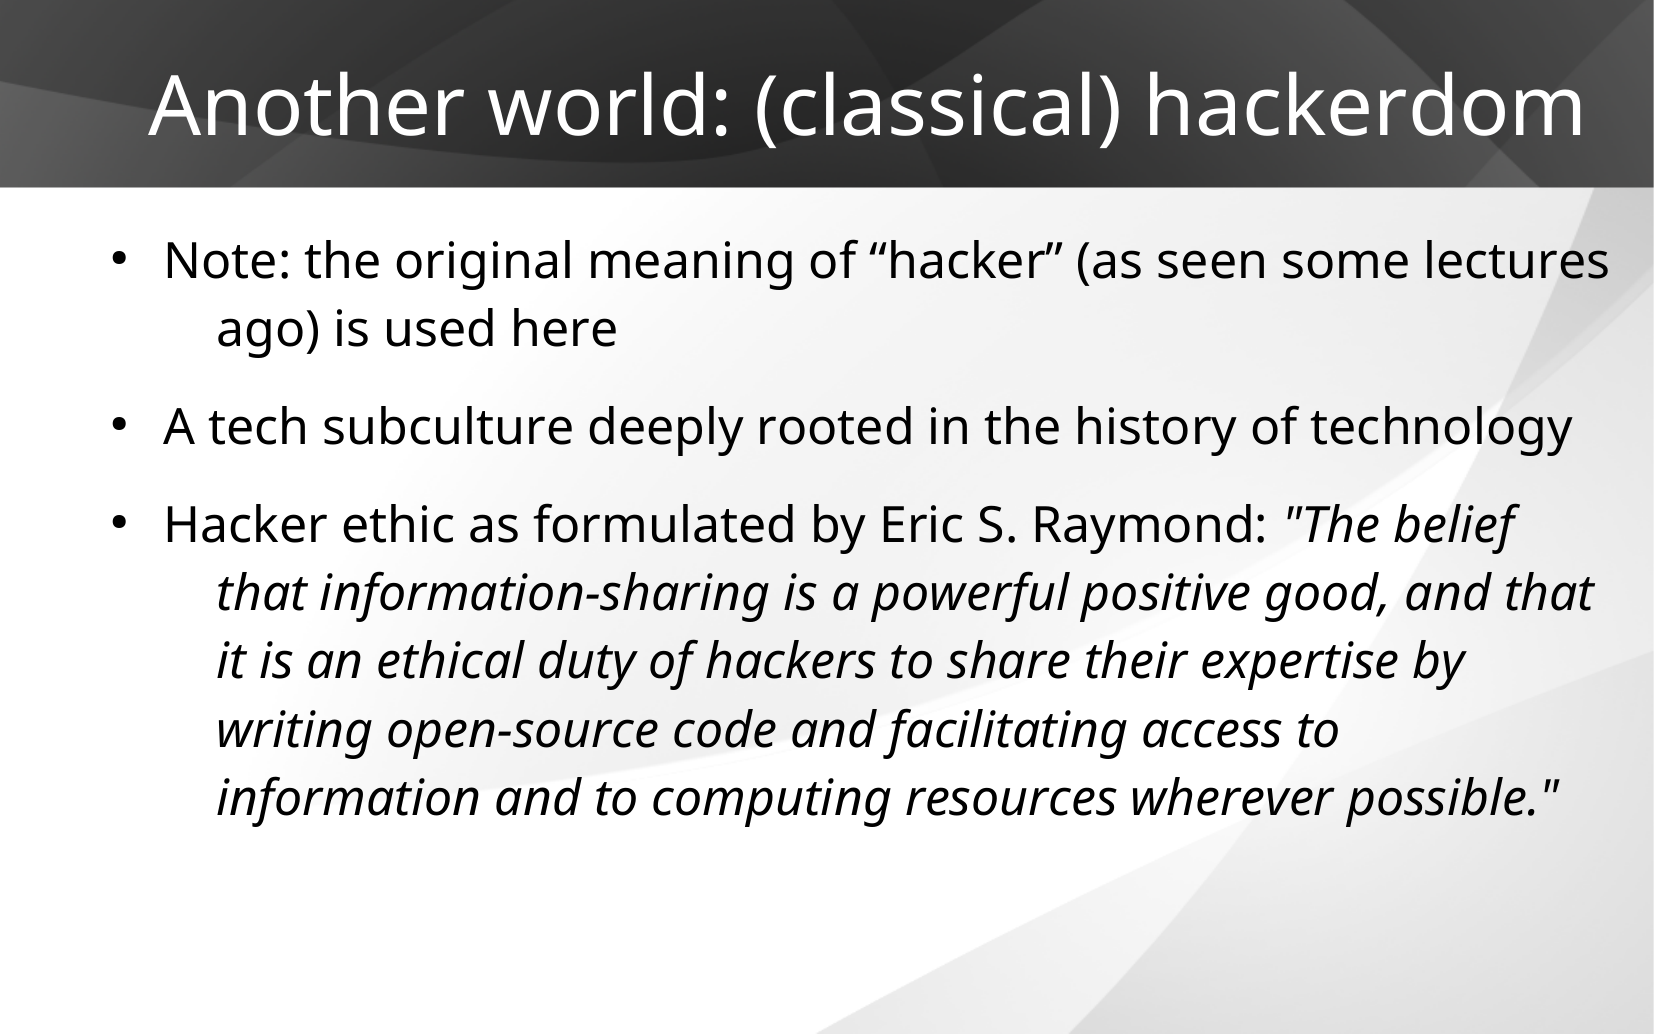

# Another world: (classical) hackerdom
Note: the original meaning of “hacker” (as seen some lectures ago) is used here
A tech subculture deeply rooted in the history of technology
Hacker ethic as formulated by Eric S. Raymond: "The belief that information-sharing is a powerful positive good, and that it is an ethical duty of hackers to share their expertise by writing open-source code and facilitating access to information and to computing resources wherever possible."